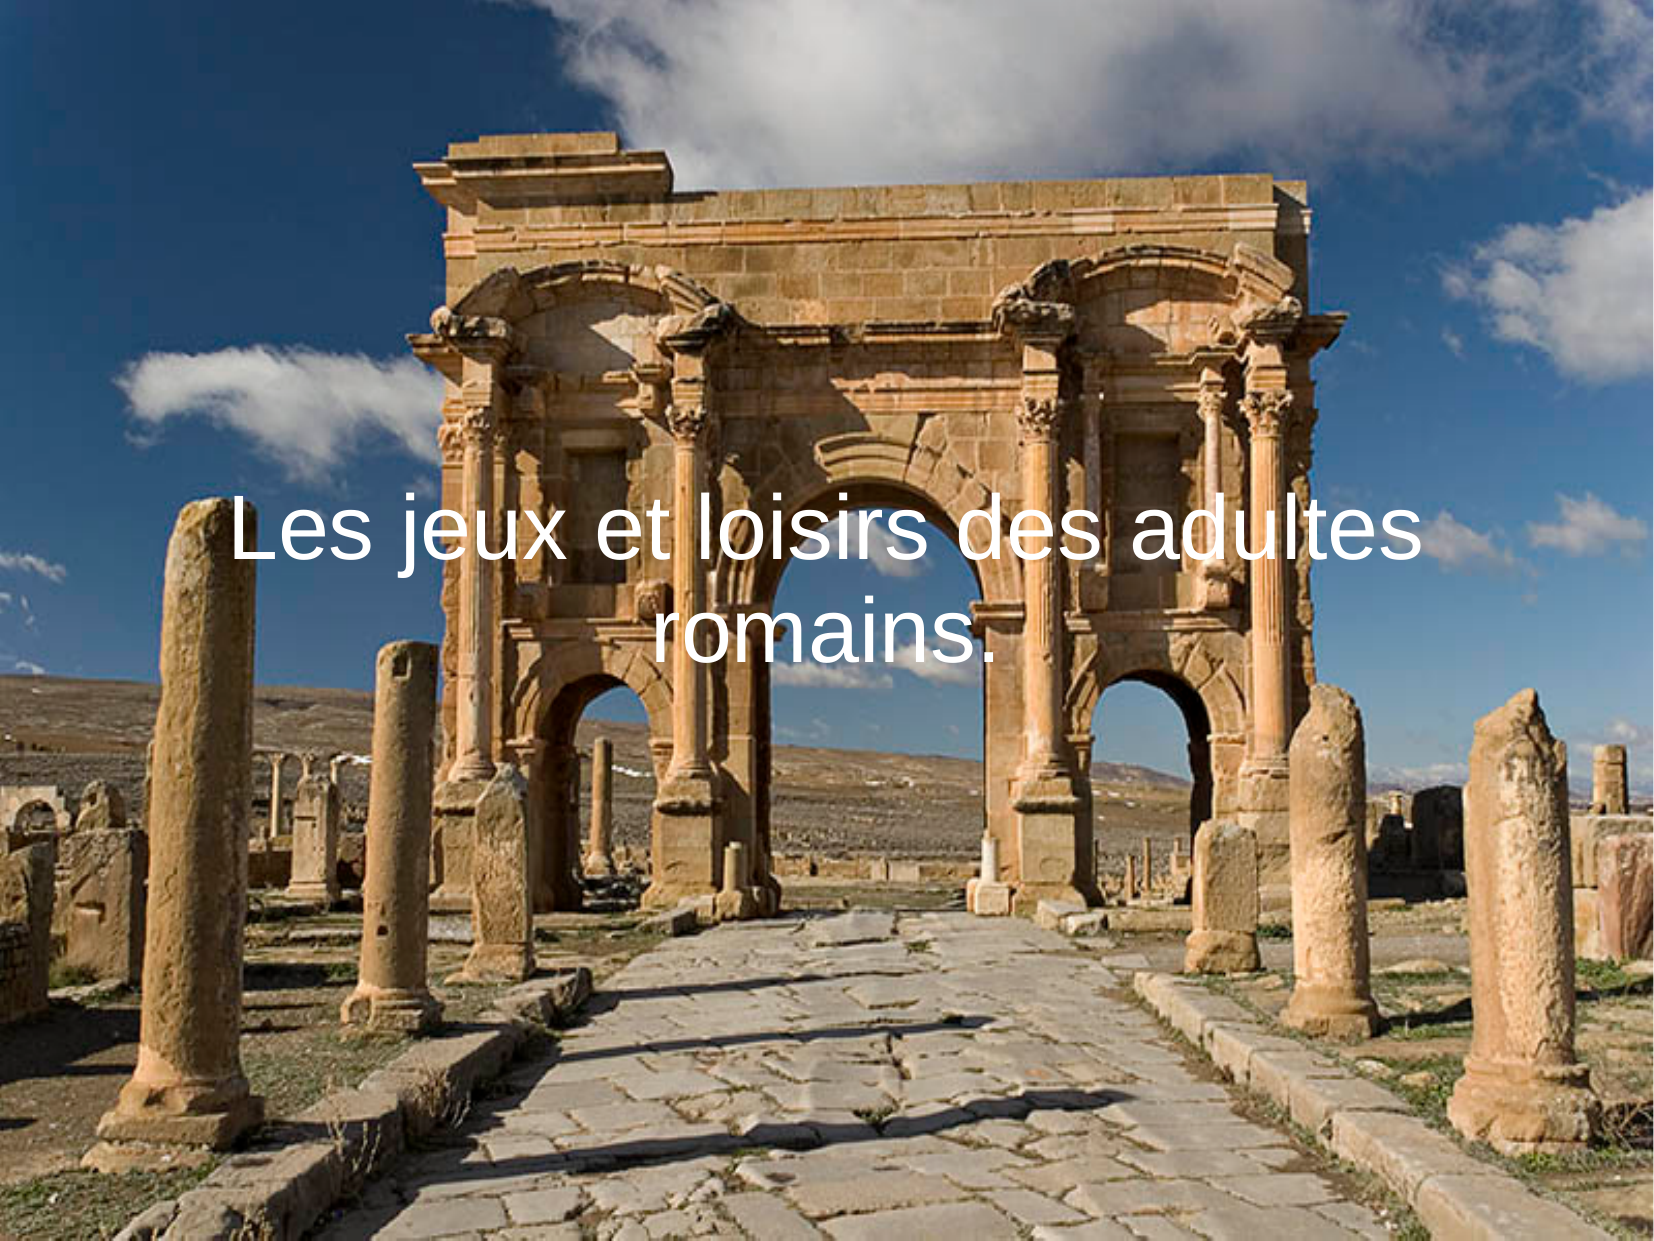

# Les jeux et loisirs des adultes romains.